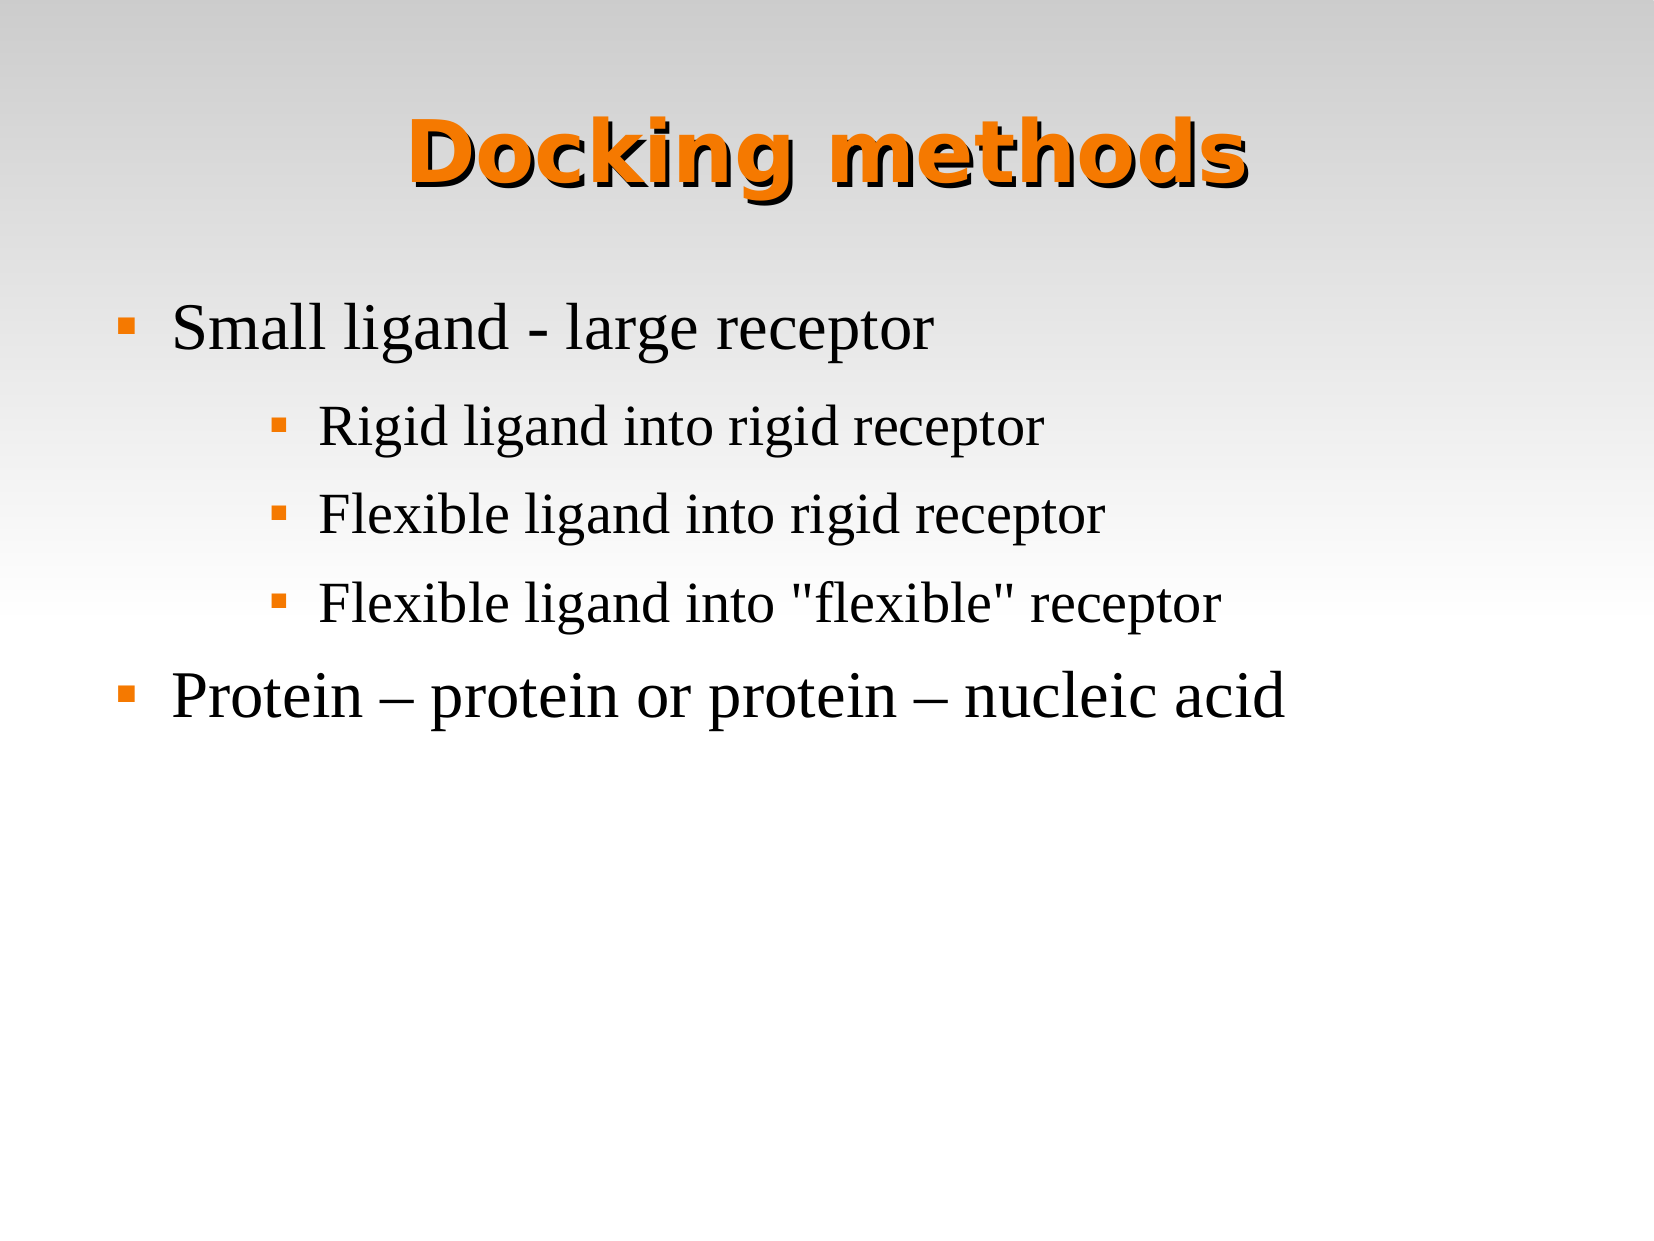

# Docking methods
Small ligand - large receptor
Rigid ligand into rigid receptor
Flexible ligand into rigid receptor
Flexible ligand into "flexible" receptor
Protein – protein or protein – nucleic acid